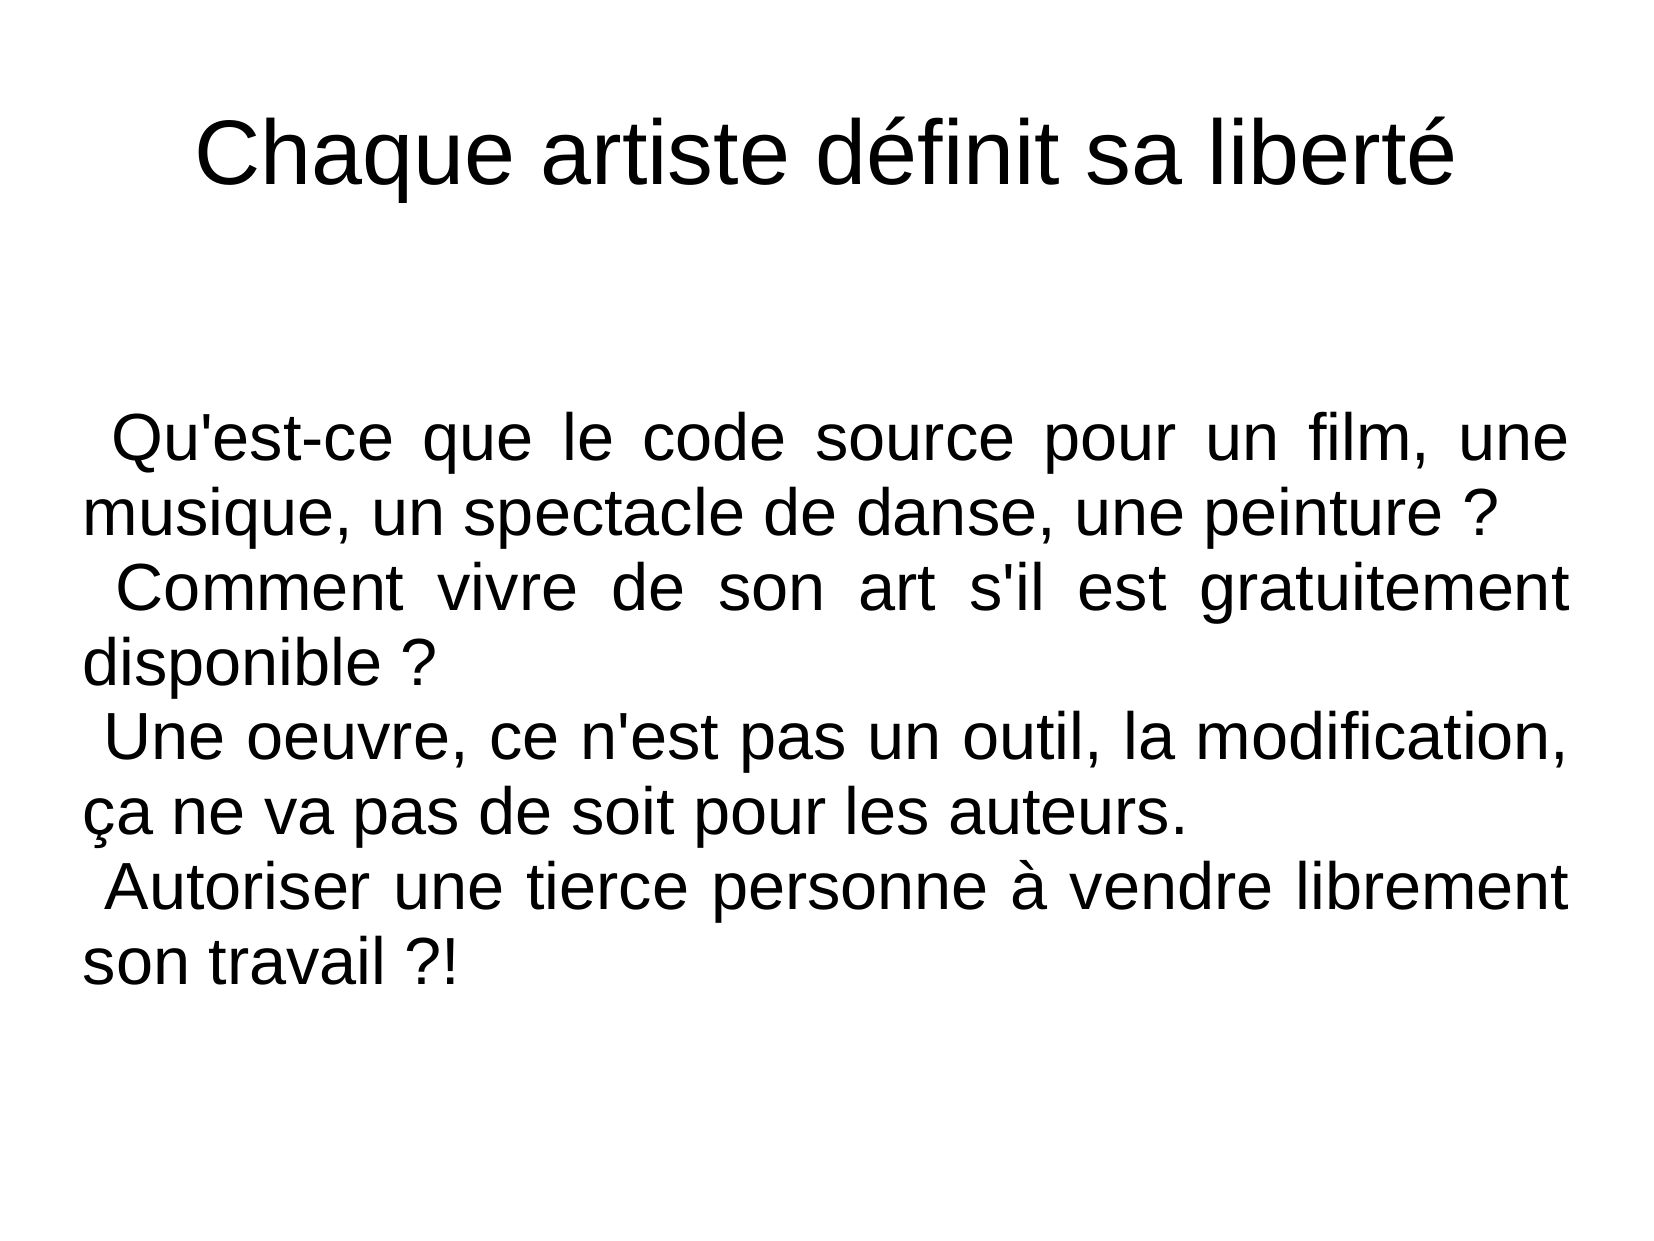

# Chaque artiste définit sa liberté
 Qu'est-ce que le code source pour un film, une musique, un spectacle de danse, une peinture ?
 Comment vivre de son art s'il est gratuitement disponible ?
 Une oeuvre, ce n'est pas un outil, la modification, ça ne va pas de soit pour les auteurs.
 Autoriser une tierce personne à vendre librement son travail ?!